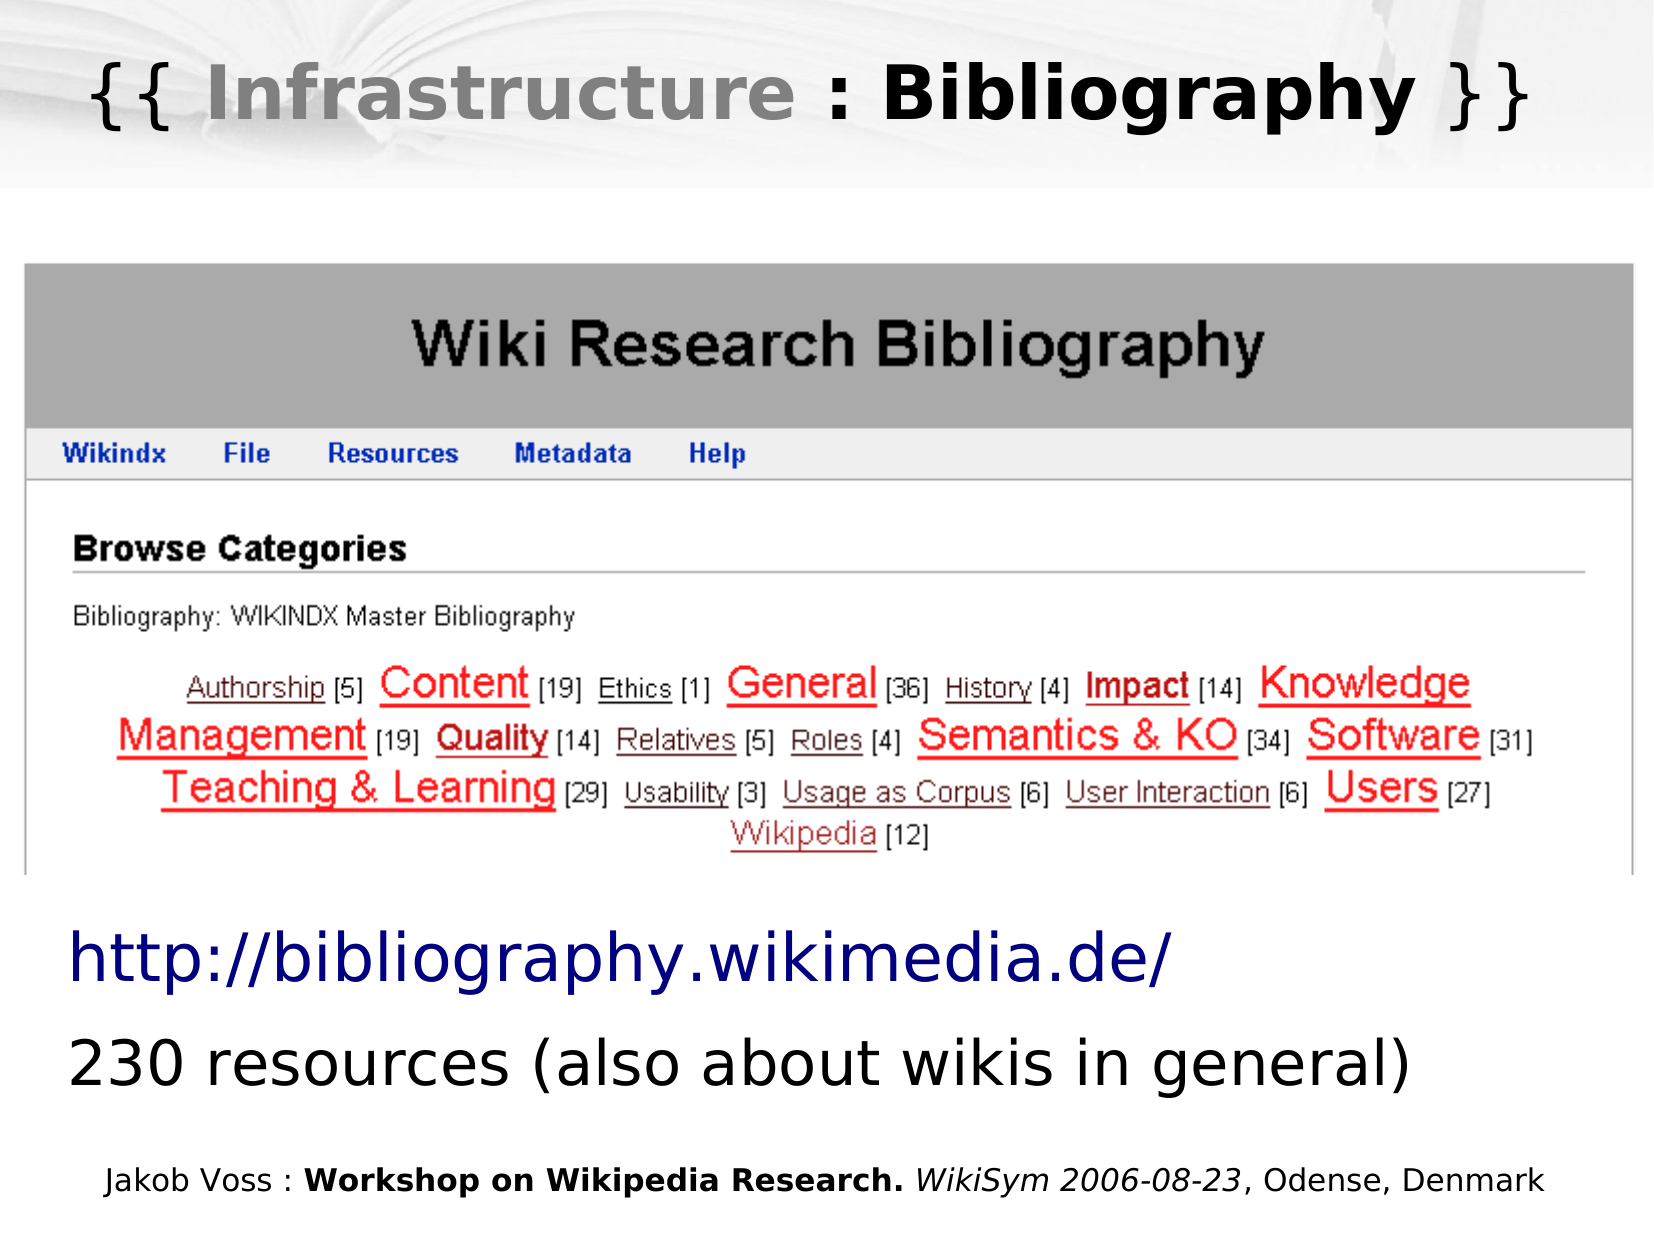

# {{ Infrastructure : Bibliography }}
http://bibliography.wikimedia.de/
230 resources (also about wikis in general)